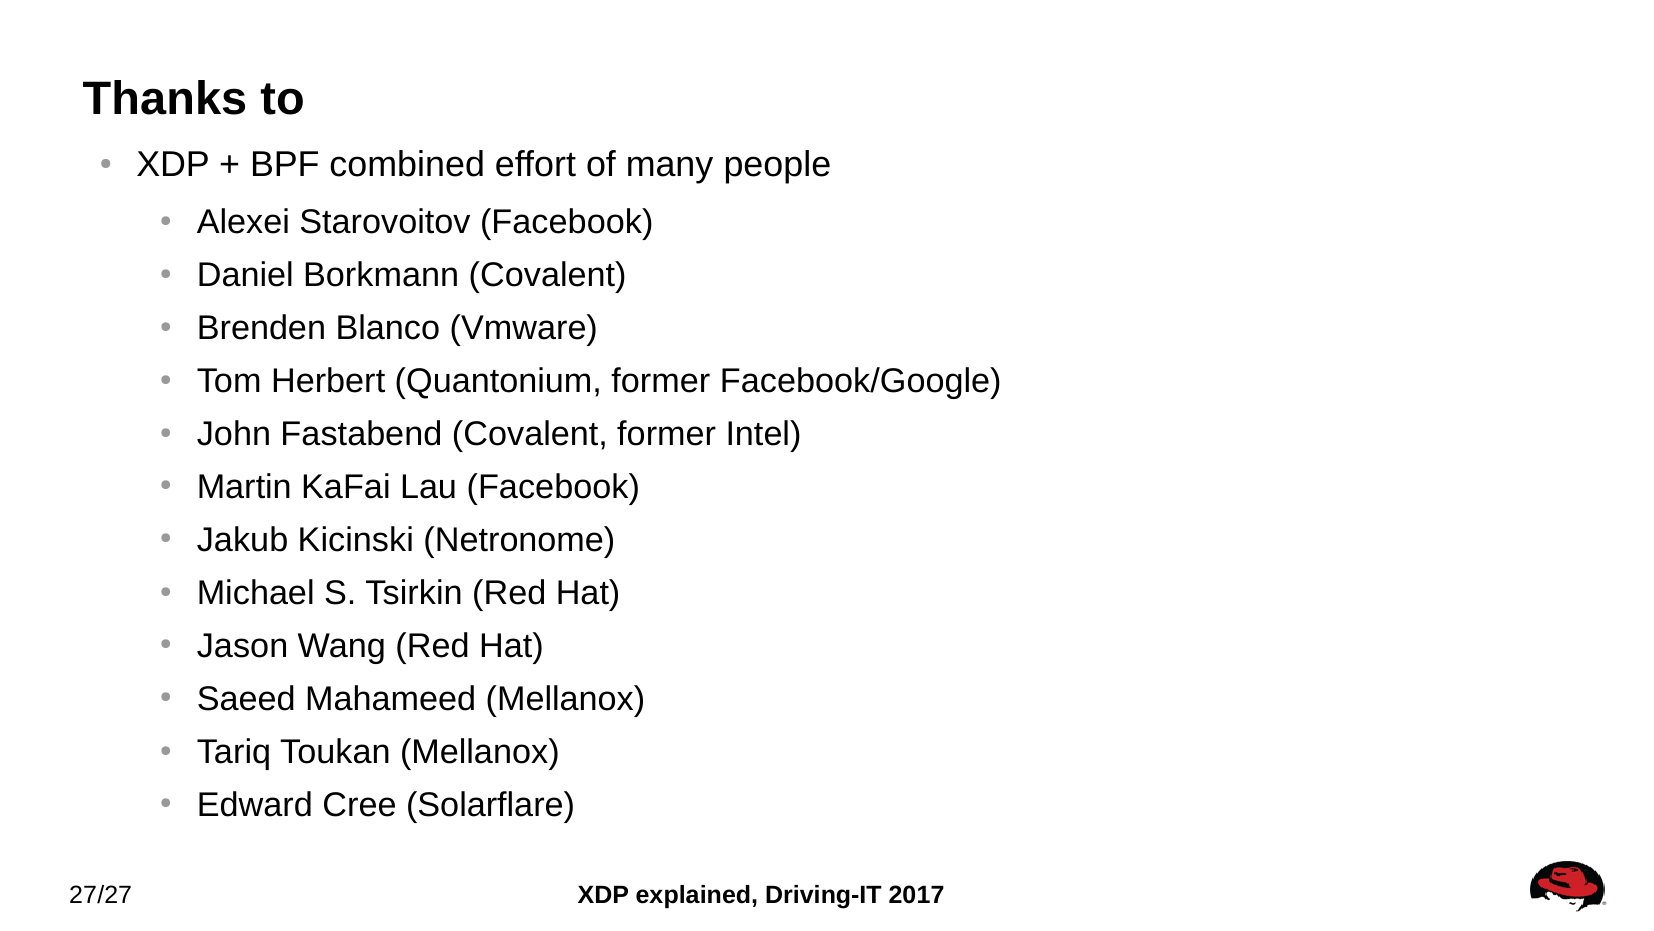

# Thanks to
XDP + BPF combined effort of many people
Alexei Starovoitov (Facebook)
Daniel Borkmann (Covalent)
Brenden Blanco (Vmware)
Tom Herbert (Quantonium, former Facebook/Google)
John Fastabend (Covalent, former Intel)
Martin KaFai Lau (Facebook)
Jakub Kicinski (Netronome)
Michael S. Tsirkin (Red Hat)
Jason Wang (Red Hat)
Saeed Mahameed (Mellanox)
Tariq Toukan (Mellanox)
Edward Cree (Solarflare)